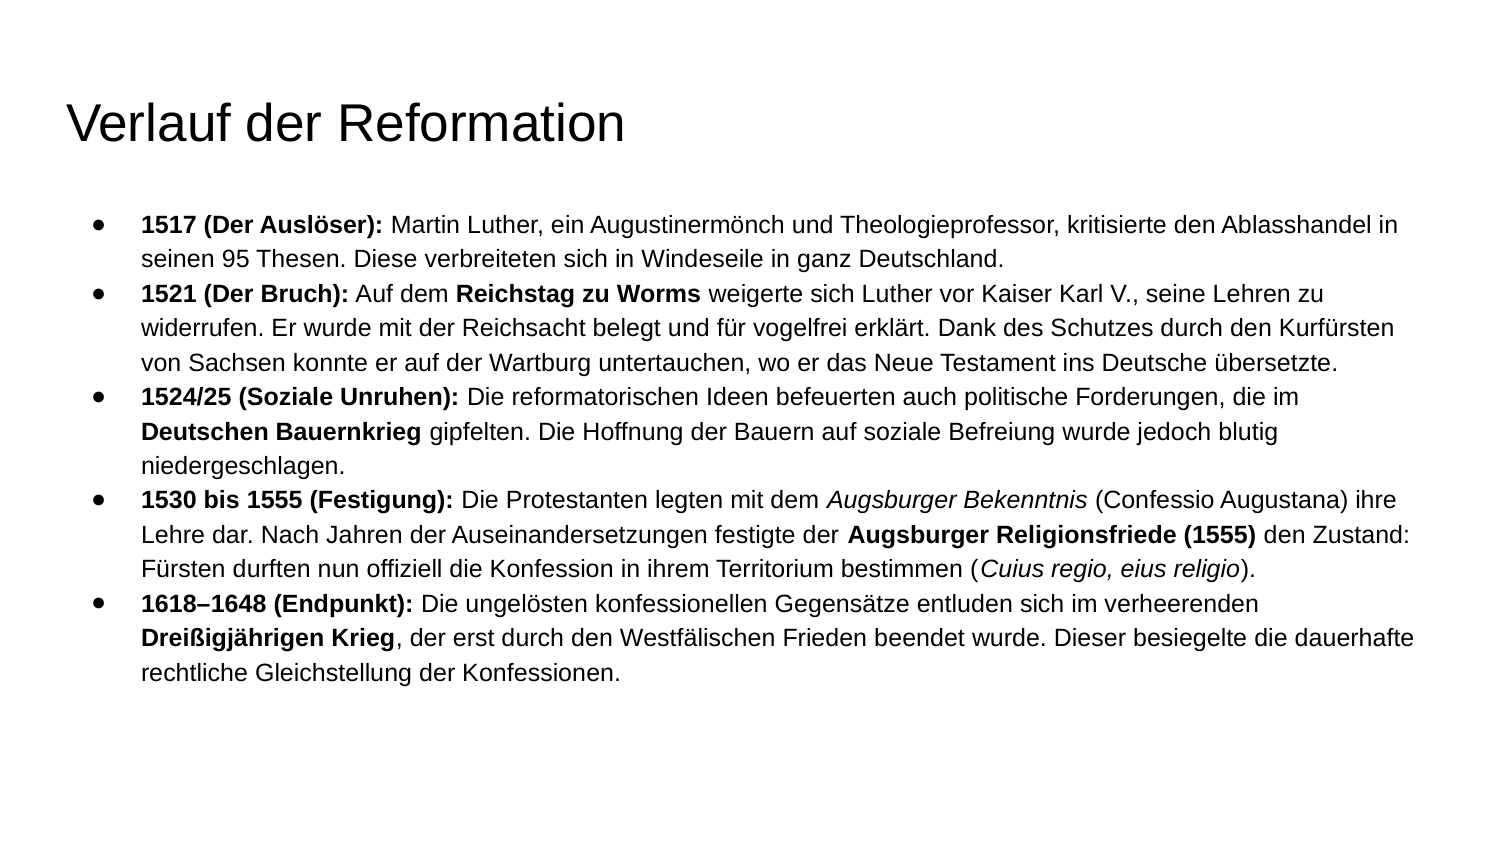

# Verlauf der Reformation
1517 (Der Auslöser): Martin Luther, ein Augustinermönch und Theologieprofessor, kritisierte den Ablasshandel in seinen 95 Thesen. Diese verbreiteten sich in Windeseile in ganz Deutschland.
1521 (Der Bruch): Auf dem Reichstag zu Worms weigerte sich Luther vor Kaiser Karl V., seine Lehren zu widerrufen. Er wurde mit der Reichsacht belegt und für vogelfrei erklärt. Dank des Schutzes durch den Kurfürsten von Sachsen konnte er auf der Wartburg untertauchen, wo er das Neue Testament ins Deutsche übersetzte.
1524/25 (Soziale Unruhen): Die reformatorischen Ideen befeuerten auch politische Forderungen, die im Deutschen Bauernkrieg gipfelten. Die Hoffnung der Bauern auf soziale Befreiung wurde jedoch blutig niedergeschlagen.
1530 bis 1555 (Festigung): Die Protestanten legten mit dem Augsburger Bekenntnis (Confessio Augustana) ihre Lehre dar. Nach Jahren der Auseinandersetzungen festigte der Augsburger Religionsfriede (1555) den Zustand: Fürsten durften nun offiziell die Konfession in ihrem Territorium bestimmen (Cuius regio, eius religio).
1618–1648 (Endpunkt): Die ungelösten konfessionellen Gegensätze entluden sich im verheerenden Dreißigjährigen Krieg, der erst durch den Westfälischen Frieden beendet wurde. Dieser besiegelte die dauerhafte rechtliche Gleichstellung der Konfessionen.